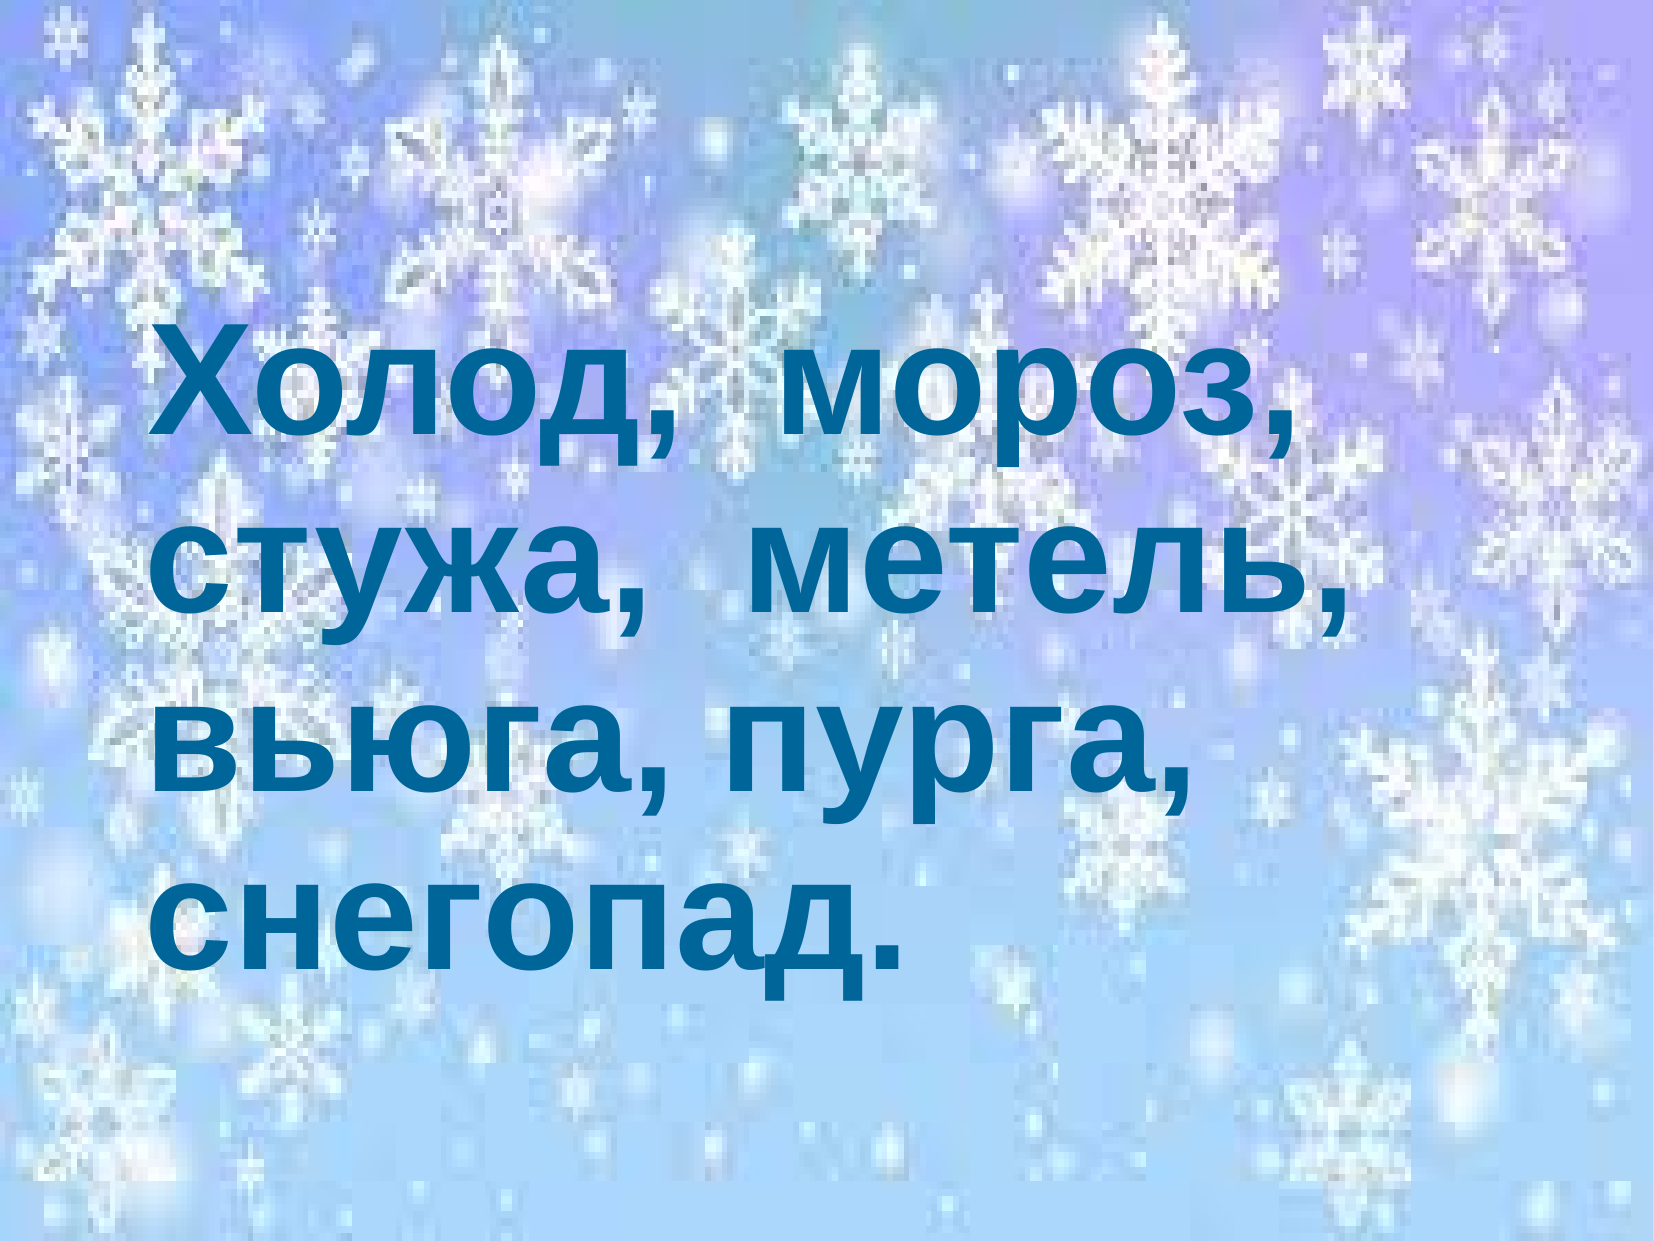

#
Холод, мороз, стужа, метель, вьюга, пурга, снегопад.